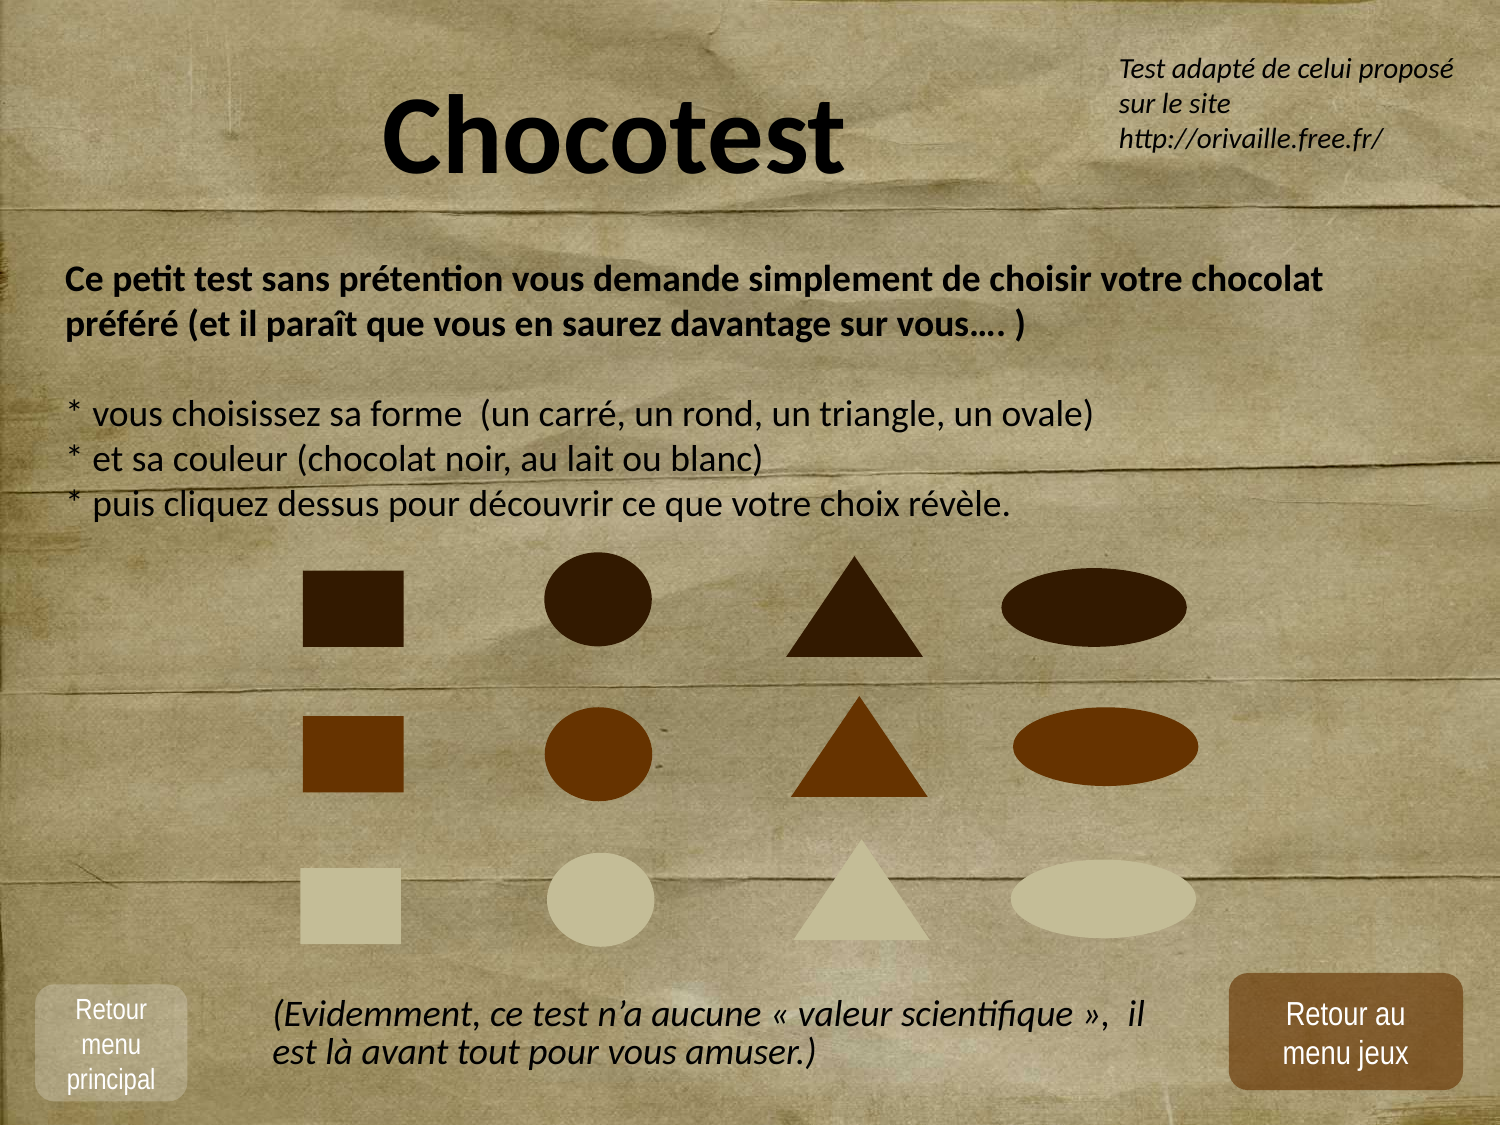

Test adapté de celui proposé sur le site
http://orivaille.free.fr/
#
Chocotest
Ce petit test sans prétention vous demande simplement de choisir votre chocolat préféré (et il paraît que vous en saurez davantage sur vous…. )
* vous choisissez sa forme (un carré, un rond, un triangle, un ovale)
* et sa couleur (chocolat noir, au lait ou blanc)
* puis cliquez dessus pour découvrir ce que votre choix révèle.
Retour au menu jeux
Retour menu
principal
(Evidemment, ce test n’a aucune « valeur scientifique », il est là avant tout pour vous amuser.)